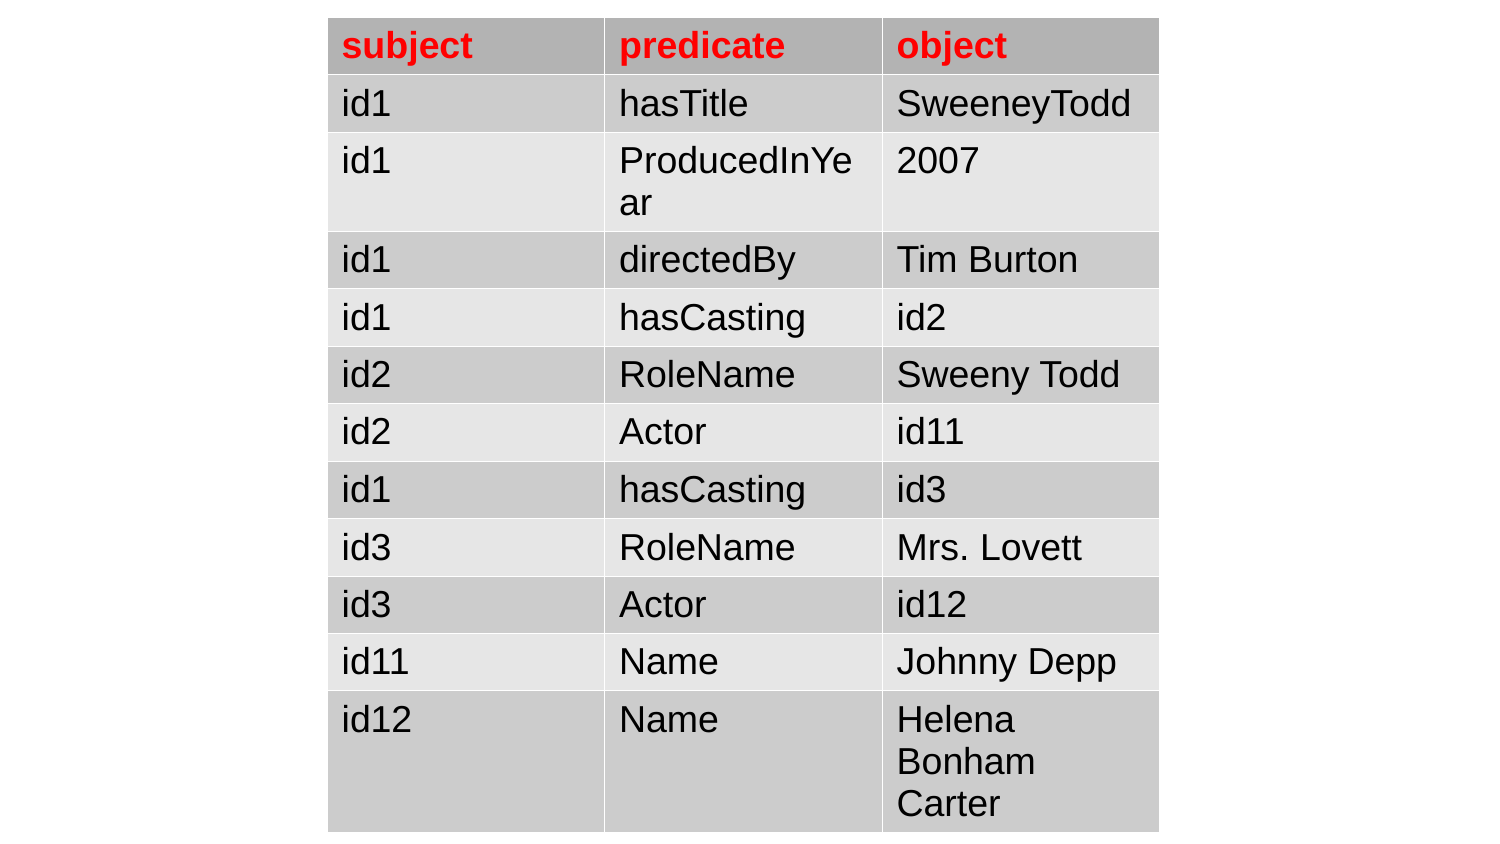

#
| subject | predicate | object |
| --- | --- | --- |
| id1 | hasTitle | SweeneyTodd |
| id1 | ProducedInYear | 2007 |
| id1 | directedBy | Tim Burton |
| id1 | hasCasting | id2 |
| id2 | RoleName | Sweeny Todd |
| id2 | Actor | id11 |
| id1 | hasCasting | id3 |
| id3 | RoleName | Mrs. Lovett |
| id3 | Actor | id12 |
| id11 | Name | Johnny Depp |
| id12 | Name | Helena Bonham Carter |